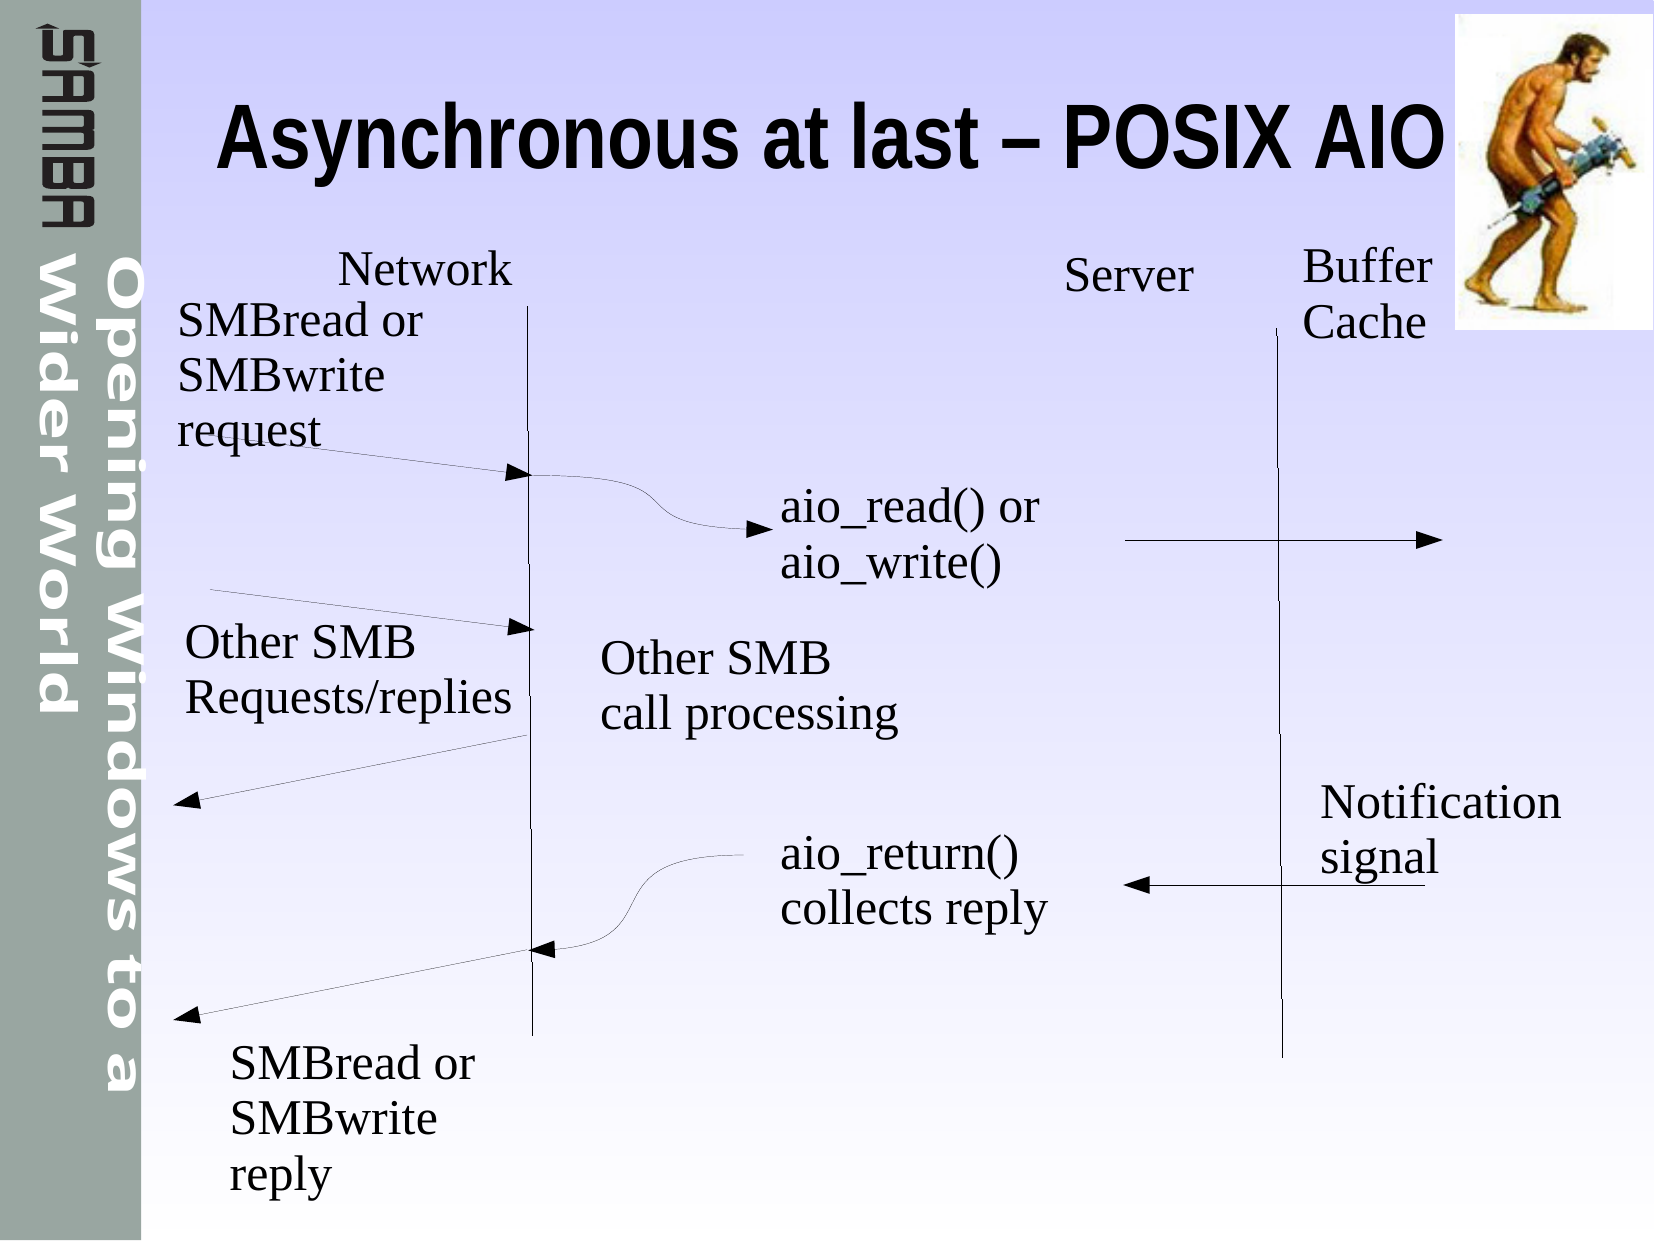

# Asynchronous at last – POSIX AIO
Buffer
Cache
Network
Server
SMBread or
SMBwrite
request
aio_read() or aio_write()
Other SMB
Requests/replies
Other SMB call processing
Notification signal
aio_return()
collects reply
SMBread or
SMBwrite
reply